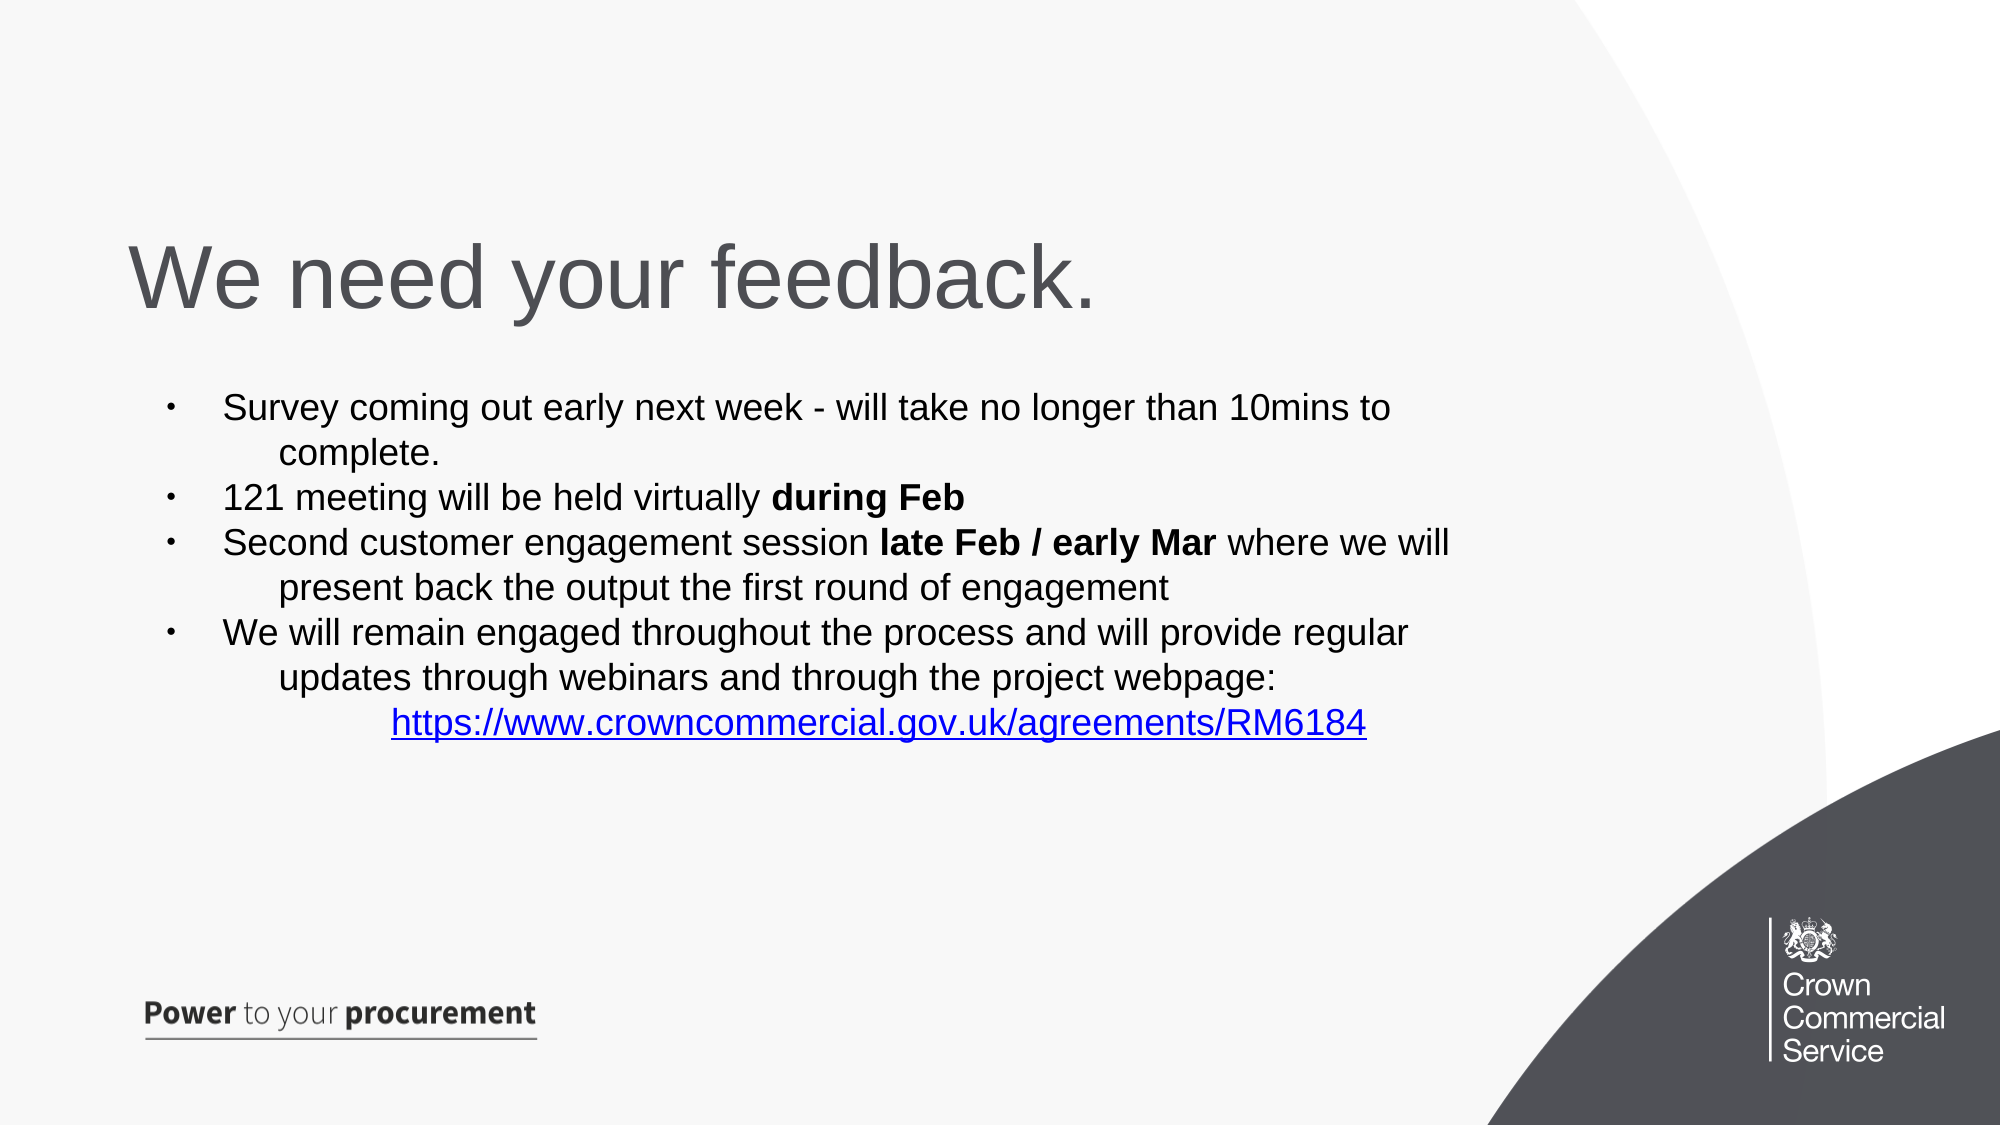

# We need your feedback.
Survey coming out early next week - will take no longer than 10mins to complete.
121 meeting will be held virtually during Feb
Second customer engagement session late Feb / early Mar where we will present back the output the first round of engagement
We will remain engaged throughout the process and will provide regular updates through webinars and through the project webpage:
https://www.crowncommercial.gov.uk/agreements/RM6184